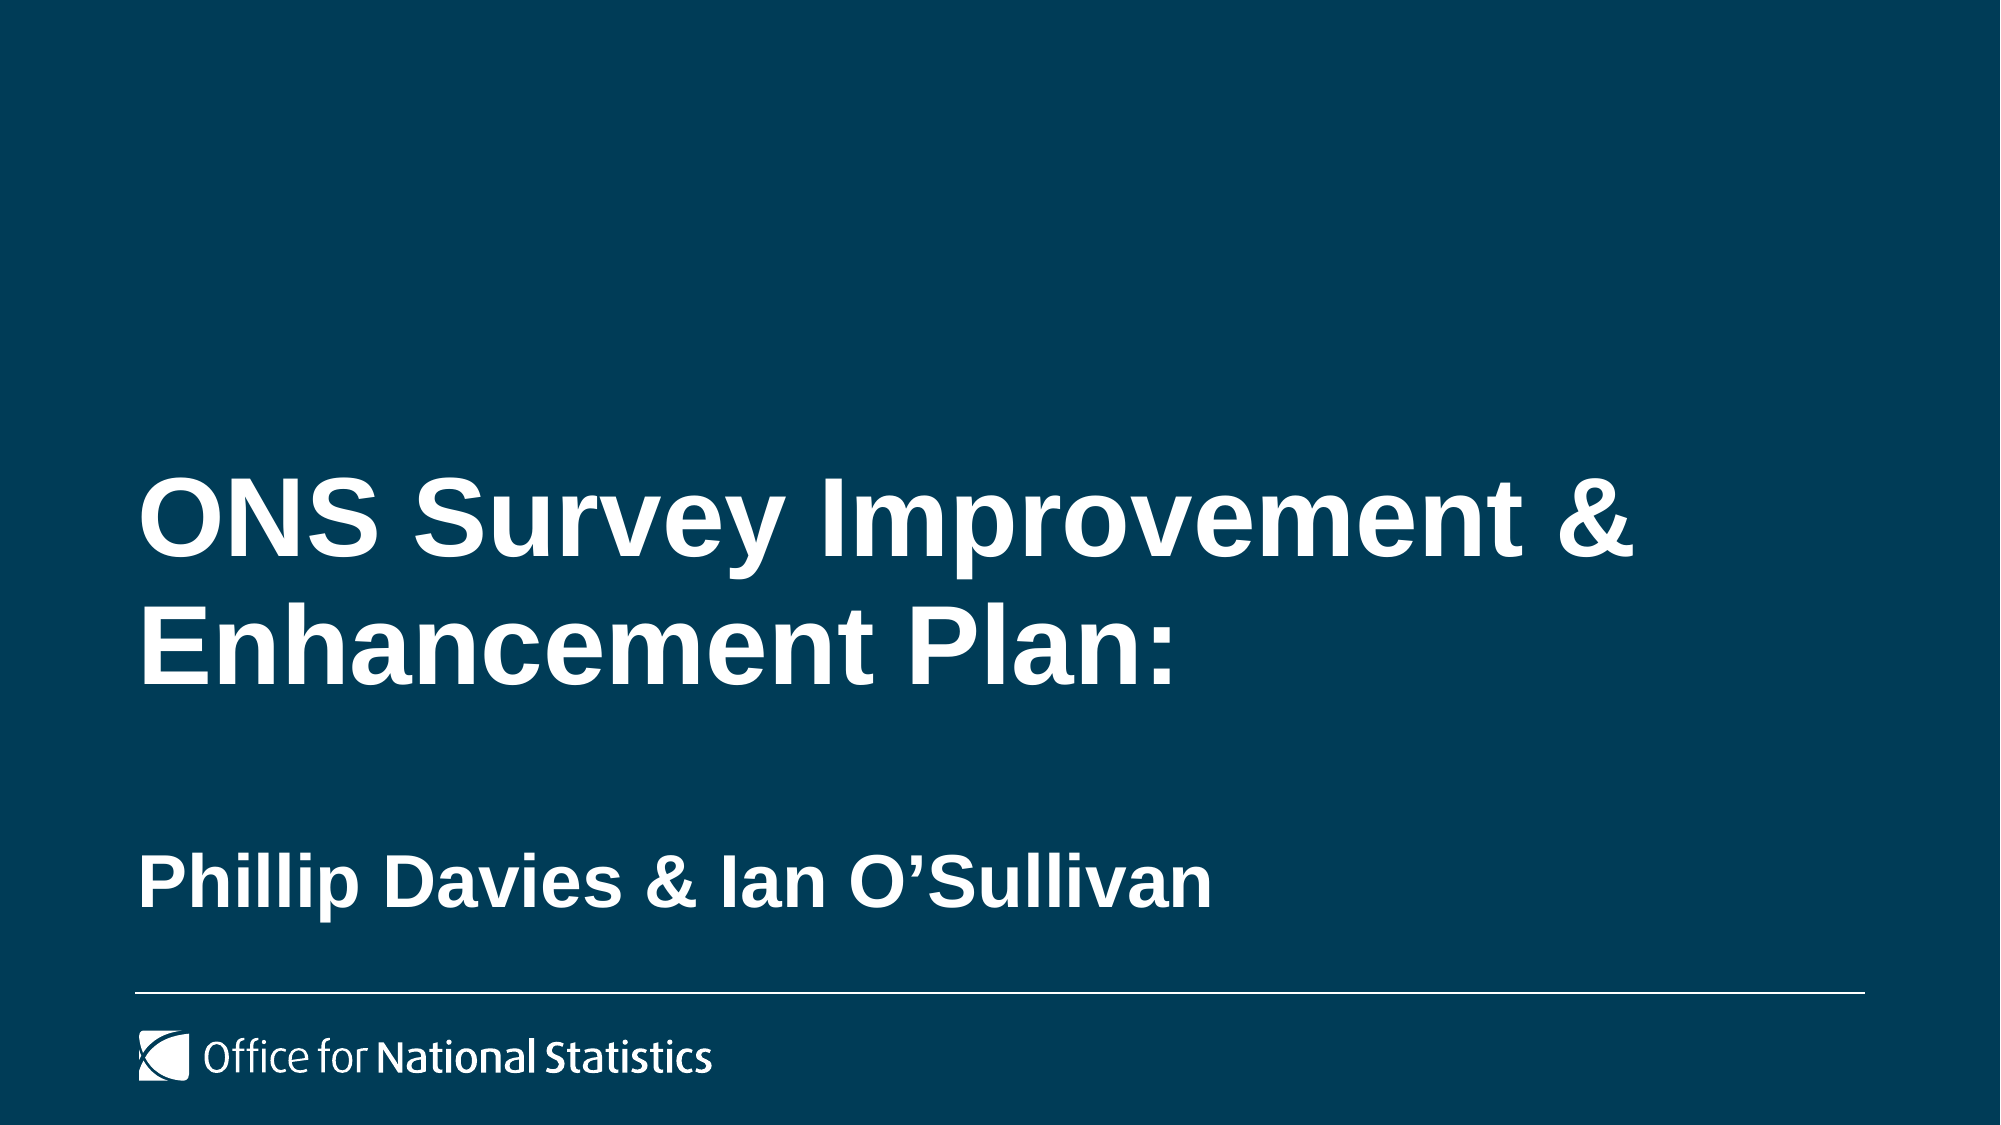

# ONS Survey Improvement & Enhancement Plan:  Phillip Davies & Ian O’Sullivan